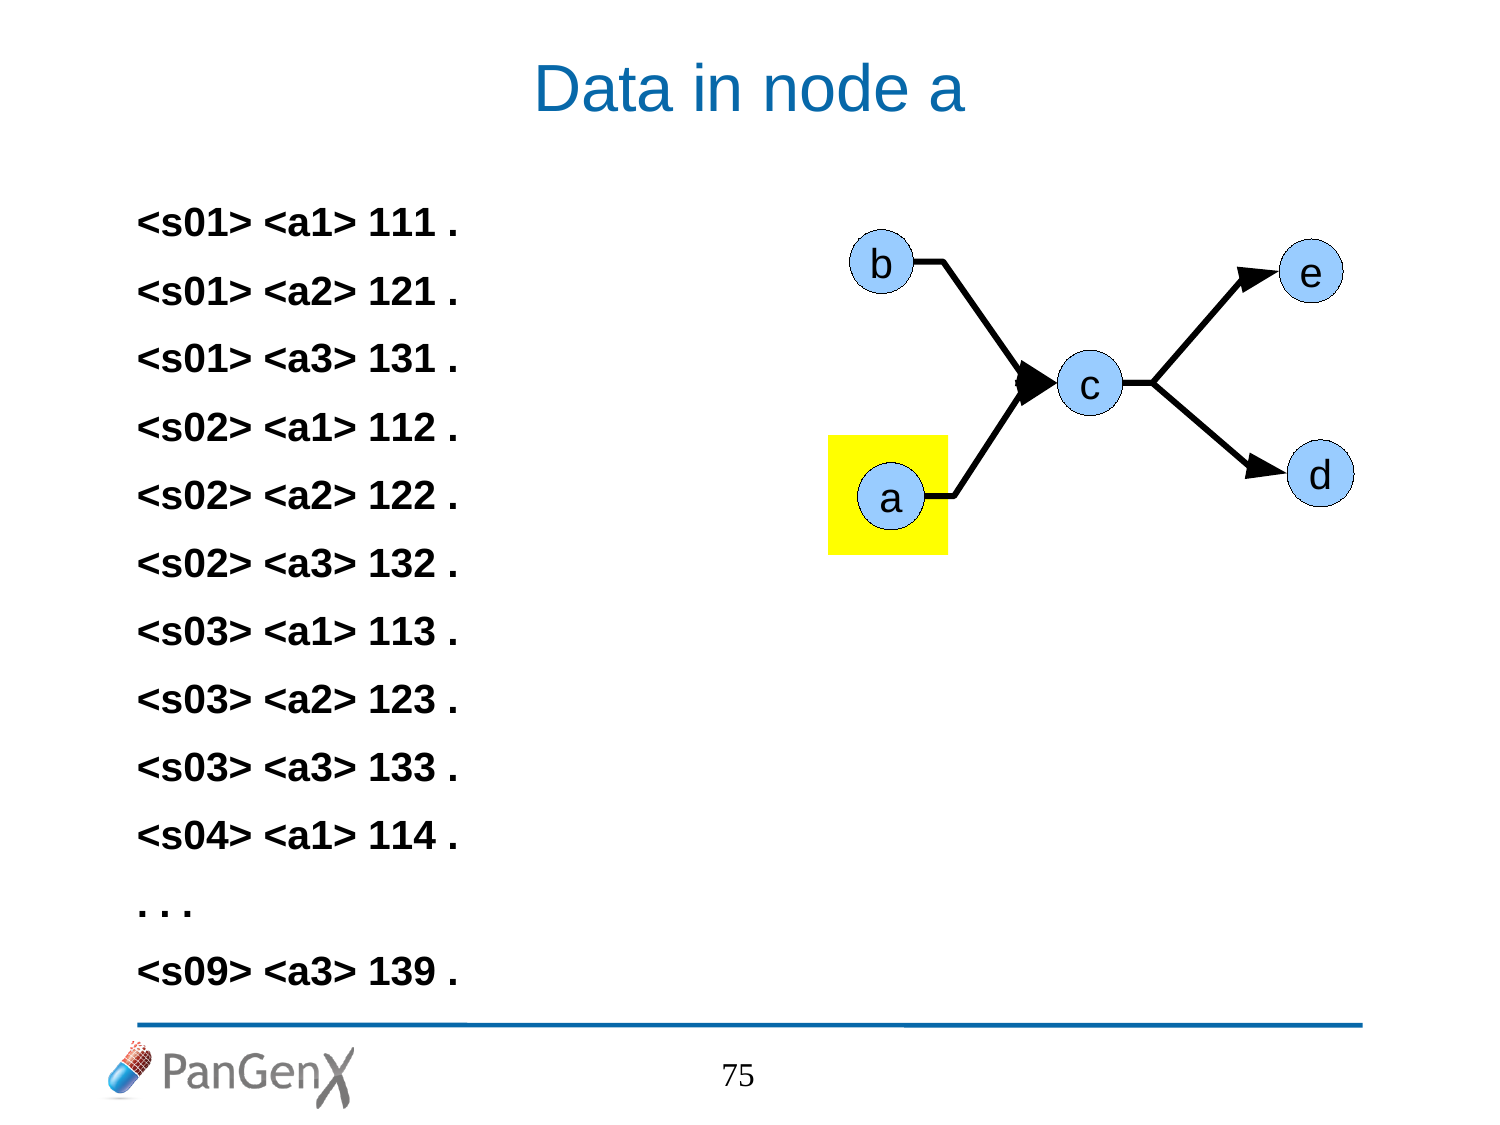

# Data in node a
<s01> <a1> 111 .
<s01> <a2> 121 .
<s01> <a3> 131 .
<s02> <a1> 112 .
<s02> <a2> 122 .
<s02> <a3> 132 .
<s03> <a1> 113 .
<s03> <a2> 123 .
<s03> <a3> 133 .
<s04> <a1> 114 .
. . .
<s09> <a3> 139 .
b
e
c
d
a
75